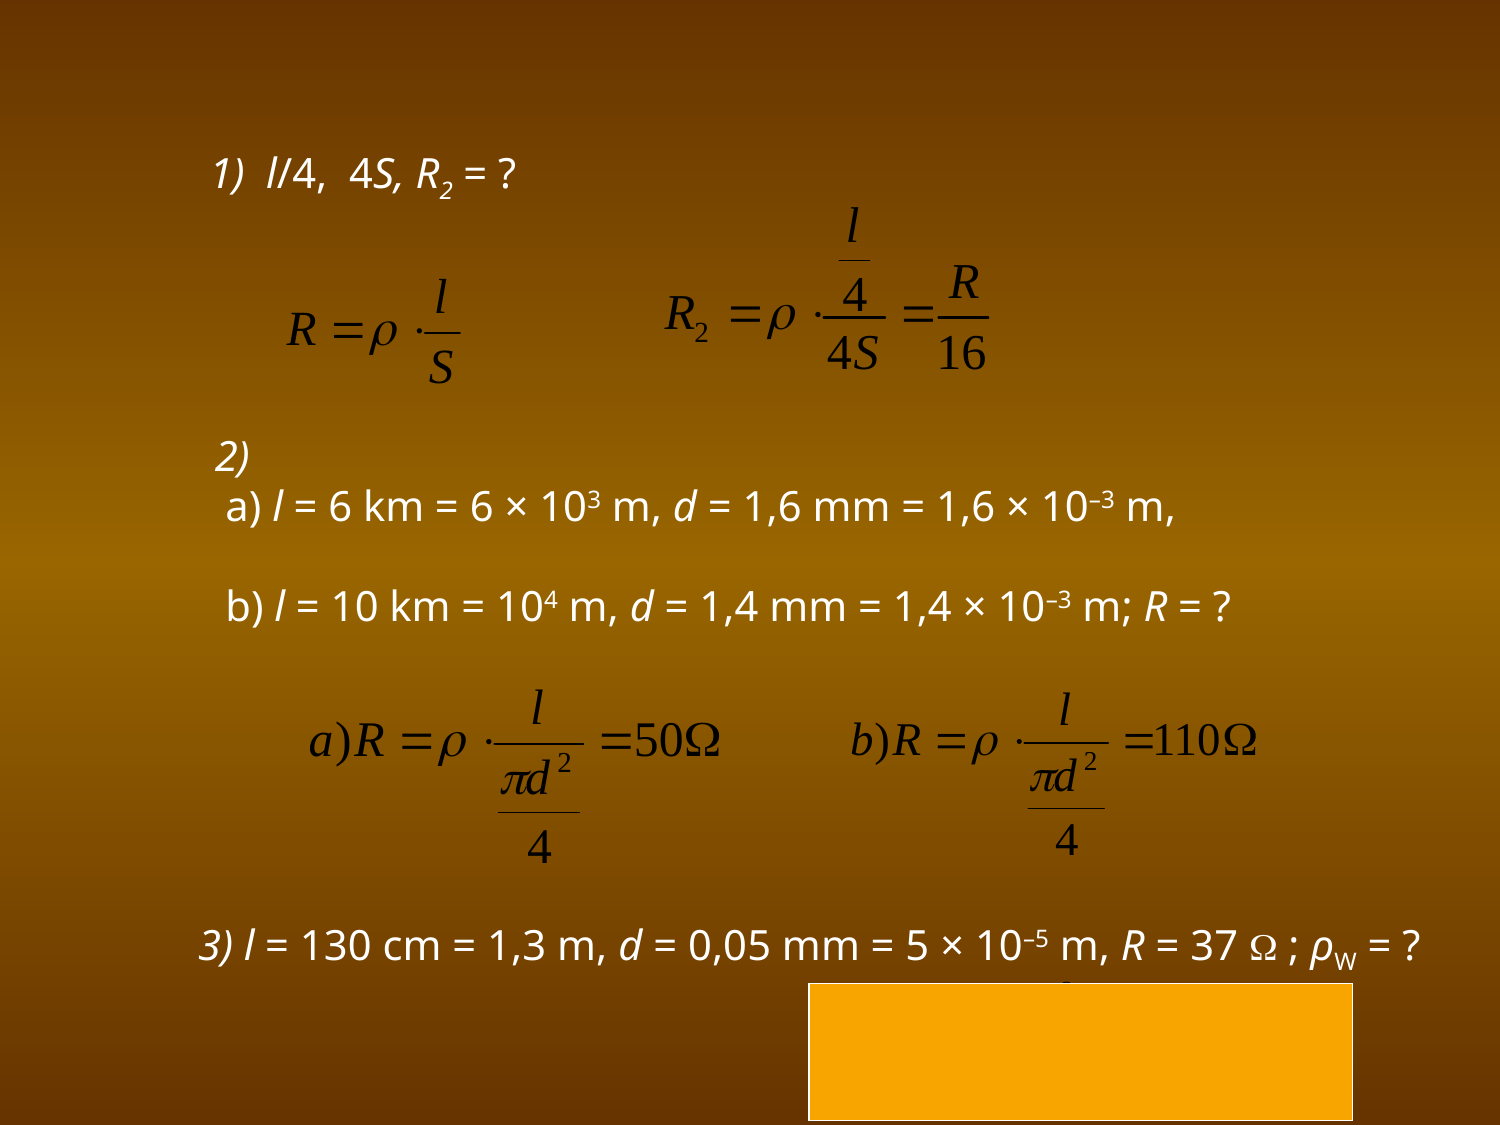

1) l/4, 4S, R2 = ?
2)
 a) l = 6 km = 6 × 103 m, d = 1,6 mm = 1,6 × 10–3 m,
 b) l = 10 km = 104 m, d = 1,4 mm = 1,4 × 10–3 m; R = ?
3) l = 130 cm = 1,3 m, d = 0,05 mm = 5 × 10–5 m, R = 37  ; ρW = ?